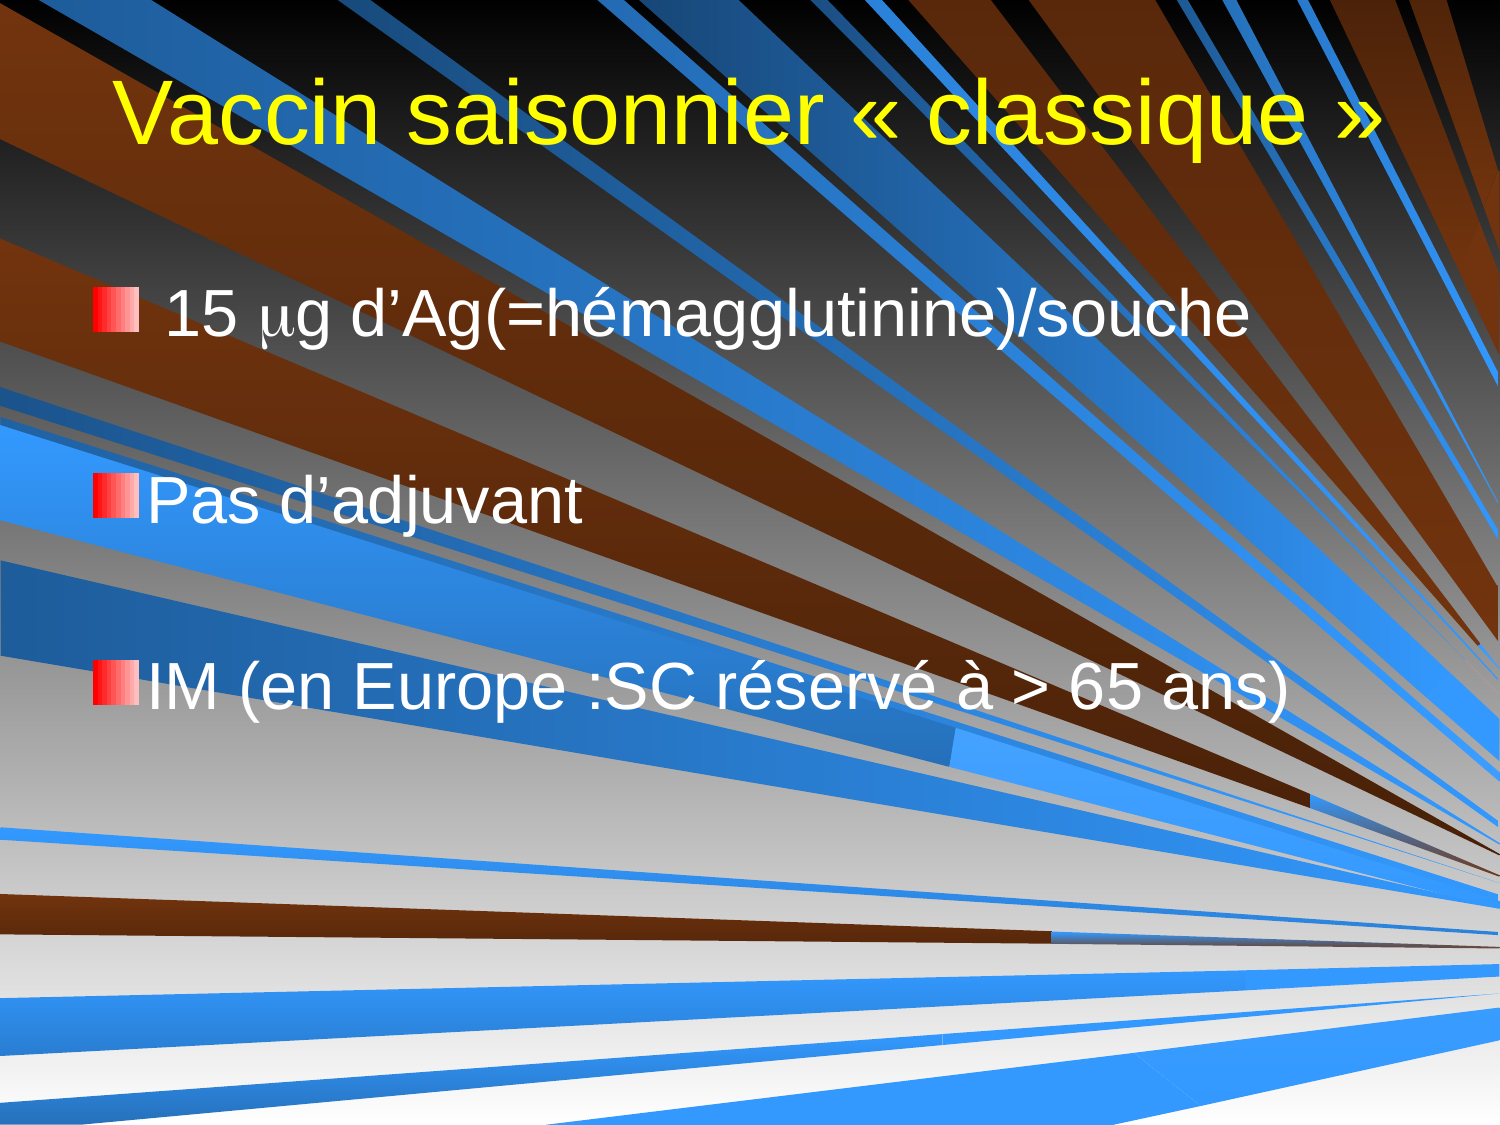

# Vaccin saisonnier « classique »
 15 g d’Ag(=hémagglutinine)/souche
Pas d’adjuvant
IM (en Europe :SC réservé à > 65 ans)